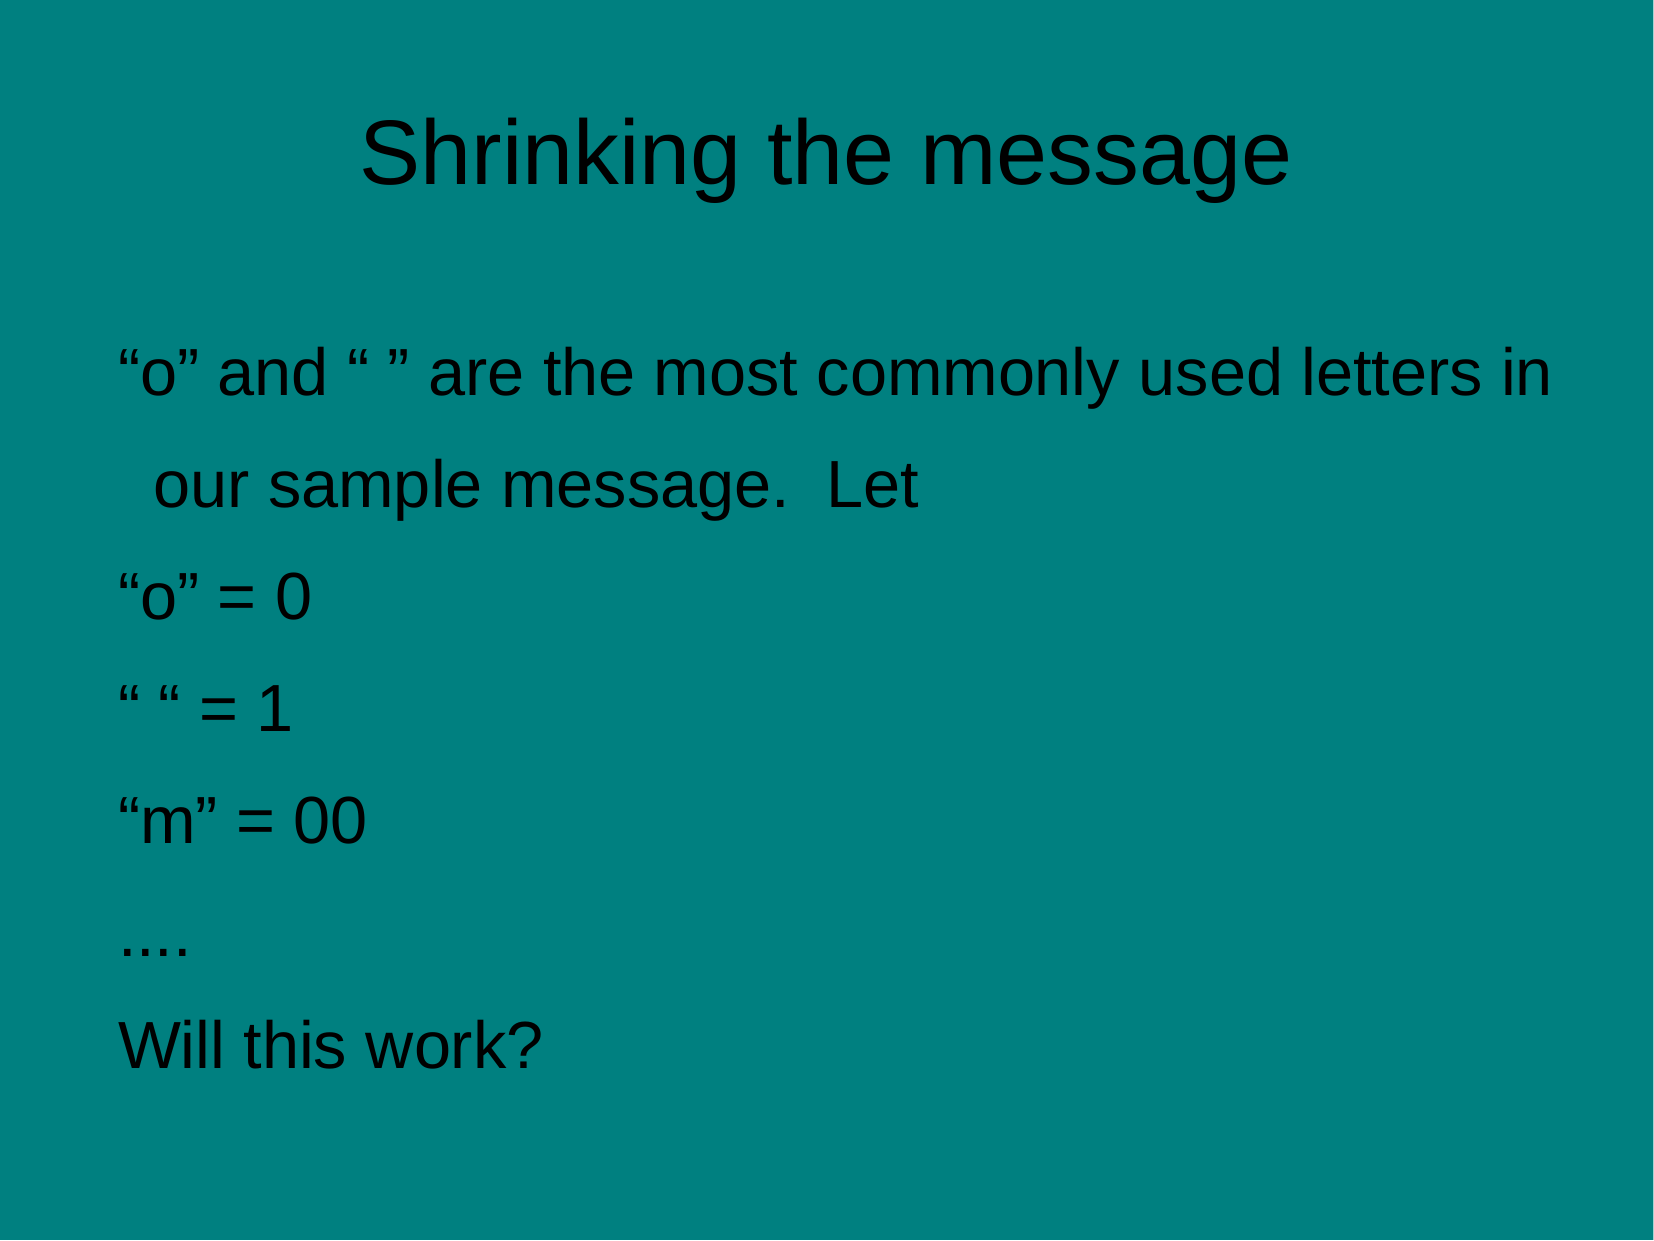

# Shrinking the message
“o” and “ ” are the most commonly used letters in our sample message. Let
“o” = 0
“ “ = 1
“m” = 00
....
Will this work?